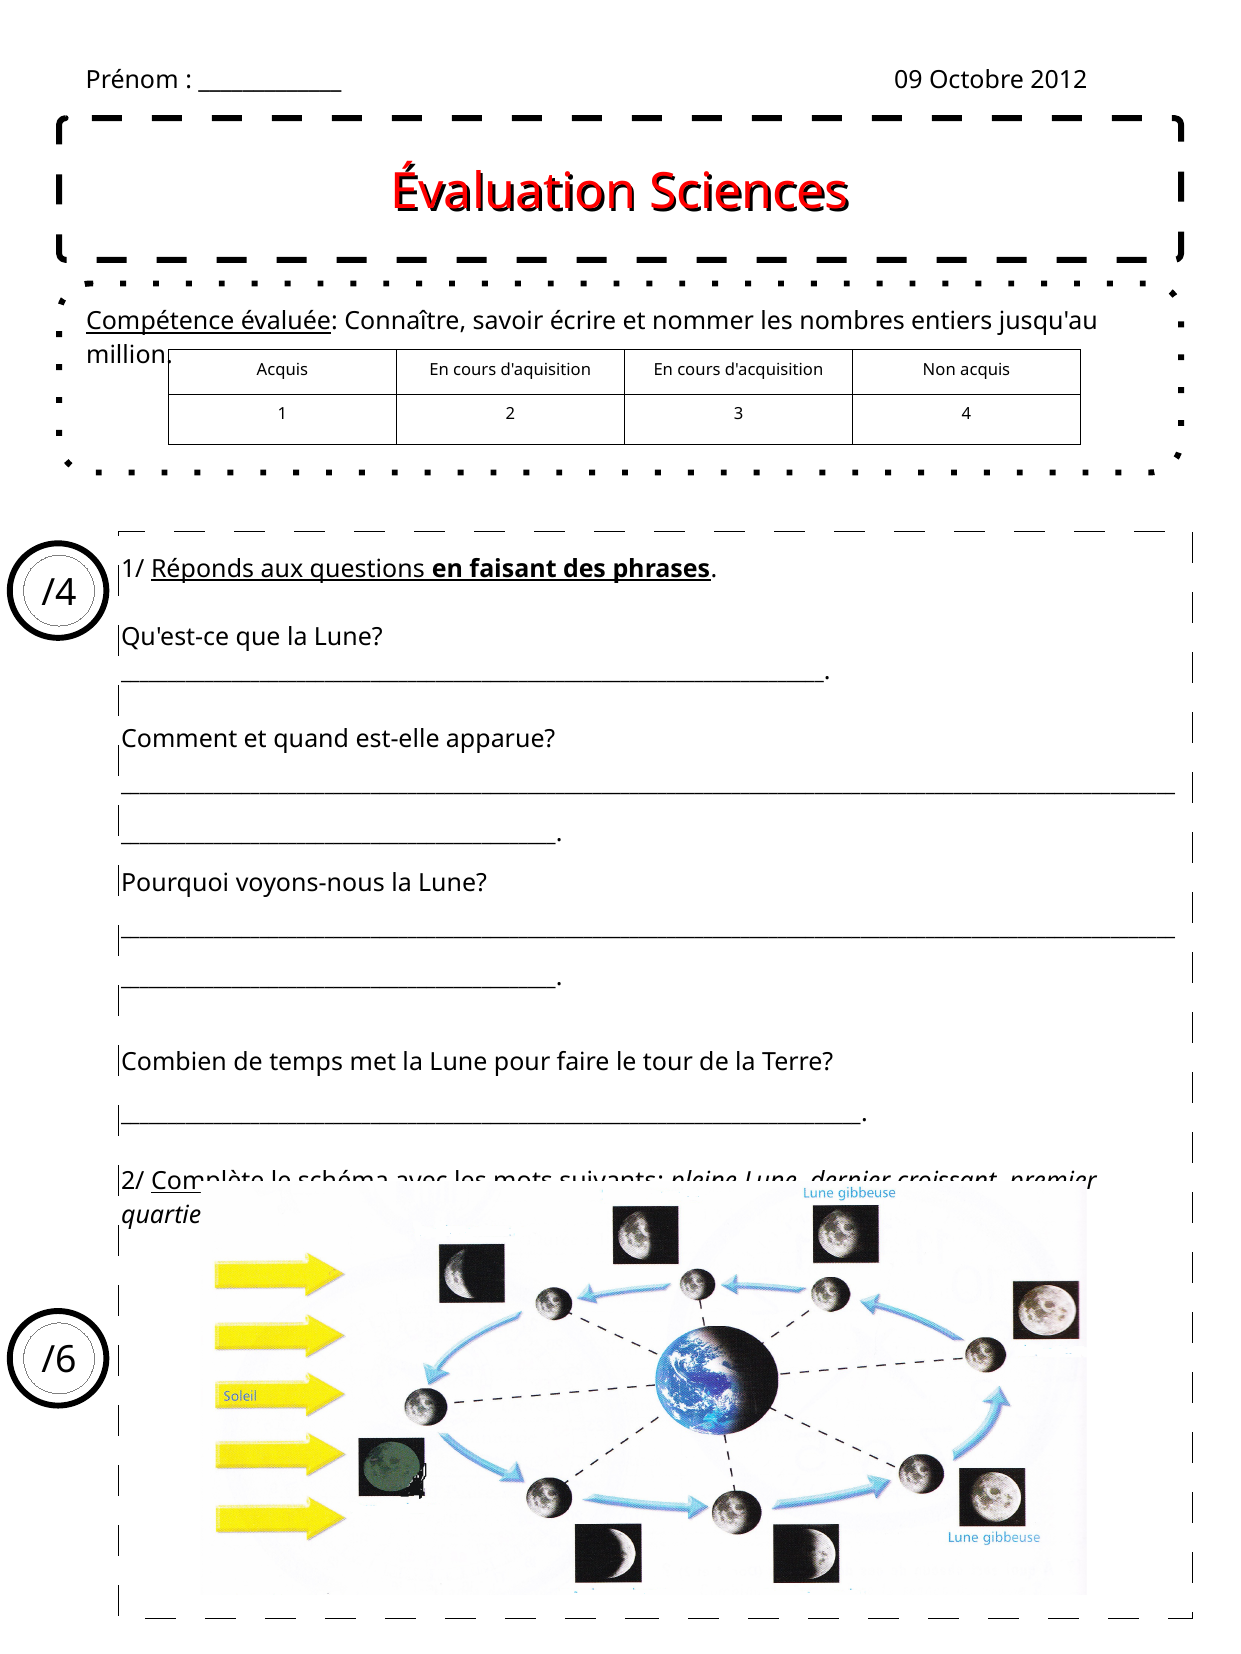

Prénom : _____________ 09 Octobre 2012
Évaluation Sciences
Compétence évaluée: Connaître, savoir écrire et nommer les nombres entiers jusqu'au million.
| Acquis | En cours d'aquisition | En cours d'acquisition | Non acquis |
| --- | --- | --- | --- |
| 1 | 2 | 3 | 4 |
1/ Réponds aux questions en faisant des phrases.
Qu'est-ce que la Lune?
____________________________________________________________________________.
Comment et quand est-elle apparue?
_________________________________________________________________________________________________________________________________________________________________.
Pourquoi voyons-nous la Lune?
_________________________________________________________________________________________________________________________________________________________________.
Combien de temps met la Lune pour faire le tour de la Terre?
________________________________________________________________________________.
2/ Complète le schéma avec les mots suivants: pleine Lune, dernier croissant, premier quartier, nouvelle Lune, dernier quartier, premier croissant.
/4
/6